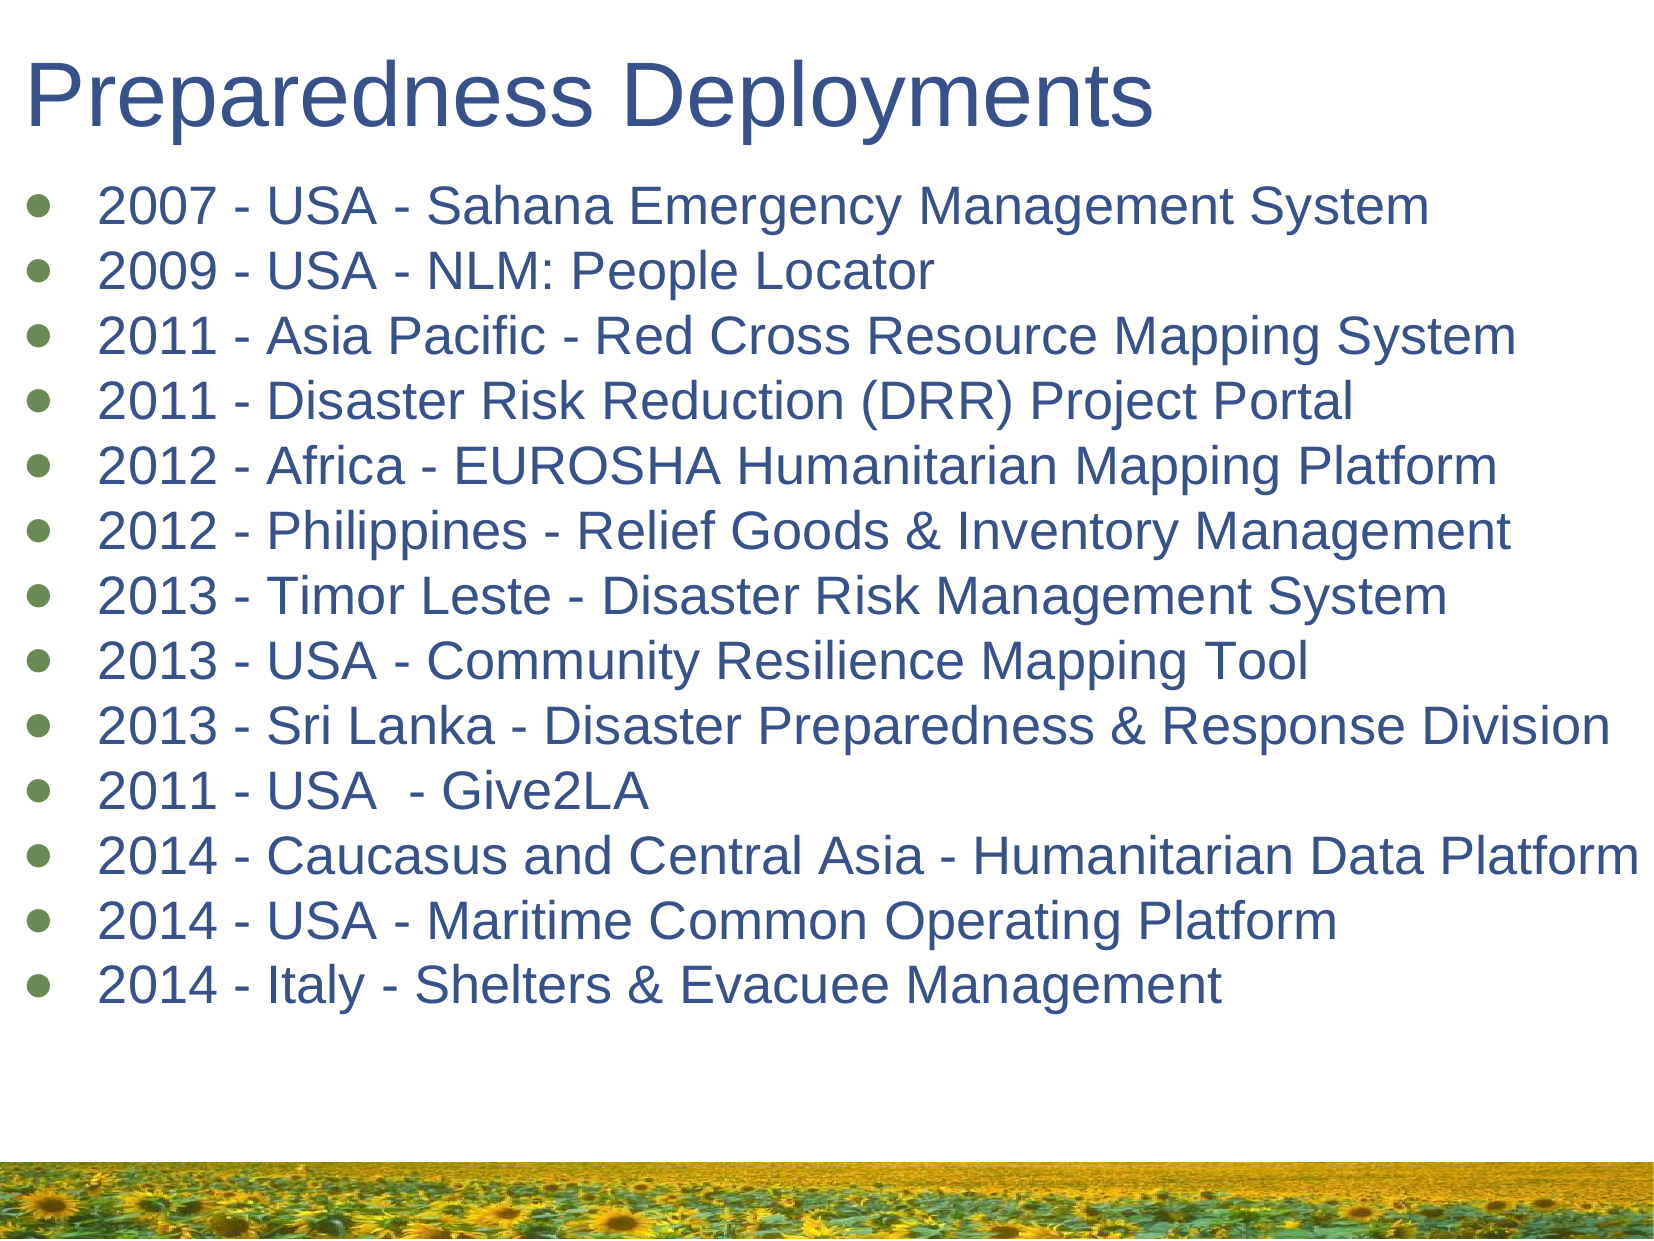

# Preparedness Deployments
2007 - USA - Sahana Emergency Management System
2009 - USA - NLM: People Locator
2011 - Asia Pacific - Red Cross Resource Mapping System
2011 - Disaster Risk Reduction (DRR) Project Portal
2012 - Africa - EUROSHA Humanitarian Mapping Platform
2012 - Philippines - Relief Goods & Inventory Management
2013 - Timor Leste - Disaster Risk Management System
2013 - USA - Community Resilience Mapping Tool
2013 - Sri Lanka - Disaster Preparedness & Response Division
2011 - USA - Give2LA
2014 - Caucasus and Central Asia - Humanitarian Data Platform
2014 - USA - Maritime Common Operating Platform
2014 - Italy - Shelters & Evacuee Management